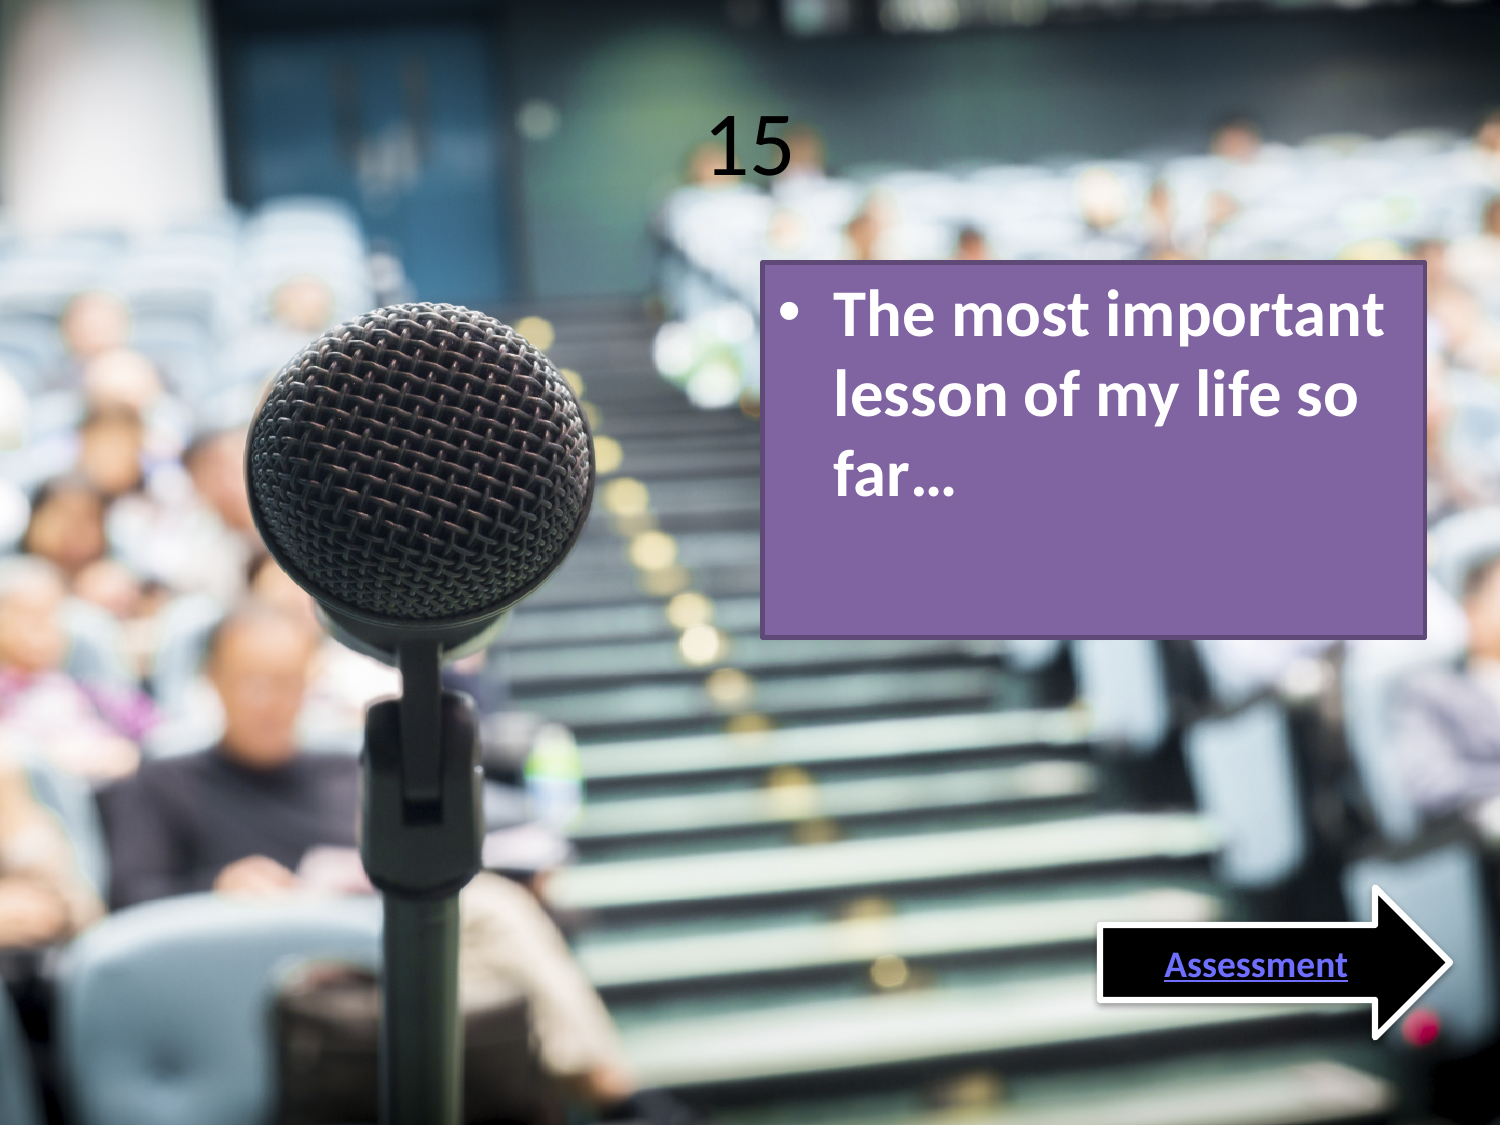

# 15
The most important lesson of my life so far…
Assessment